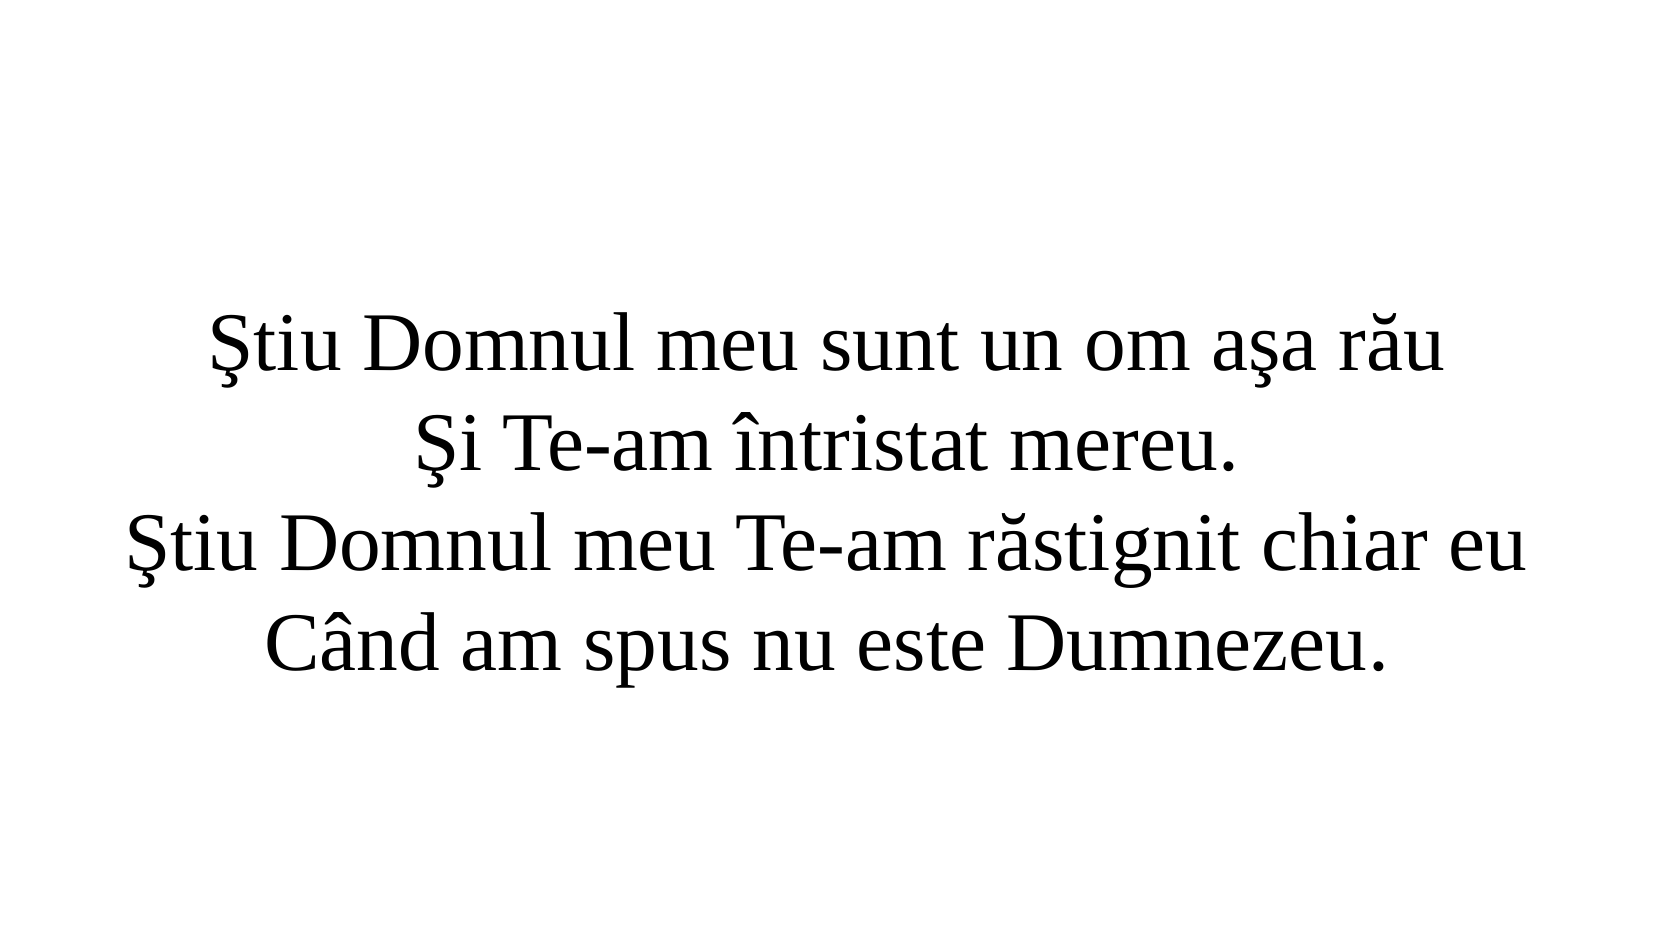

# Ştiu Domnul meu sunt un om aşa rău
Şi Te-am întristat mereu.
Ştiu Domnul meu Te-am răstignit chiar eu
Când am spus nu este Dumnezeu.